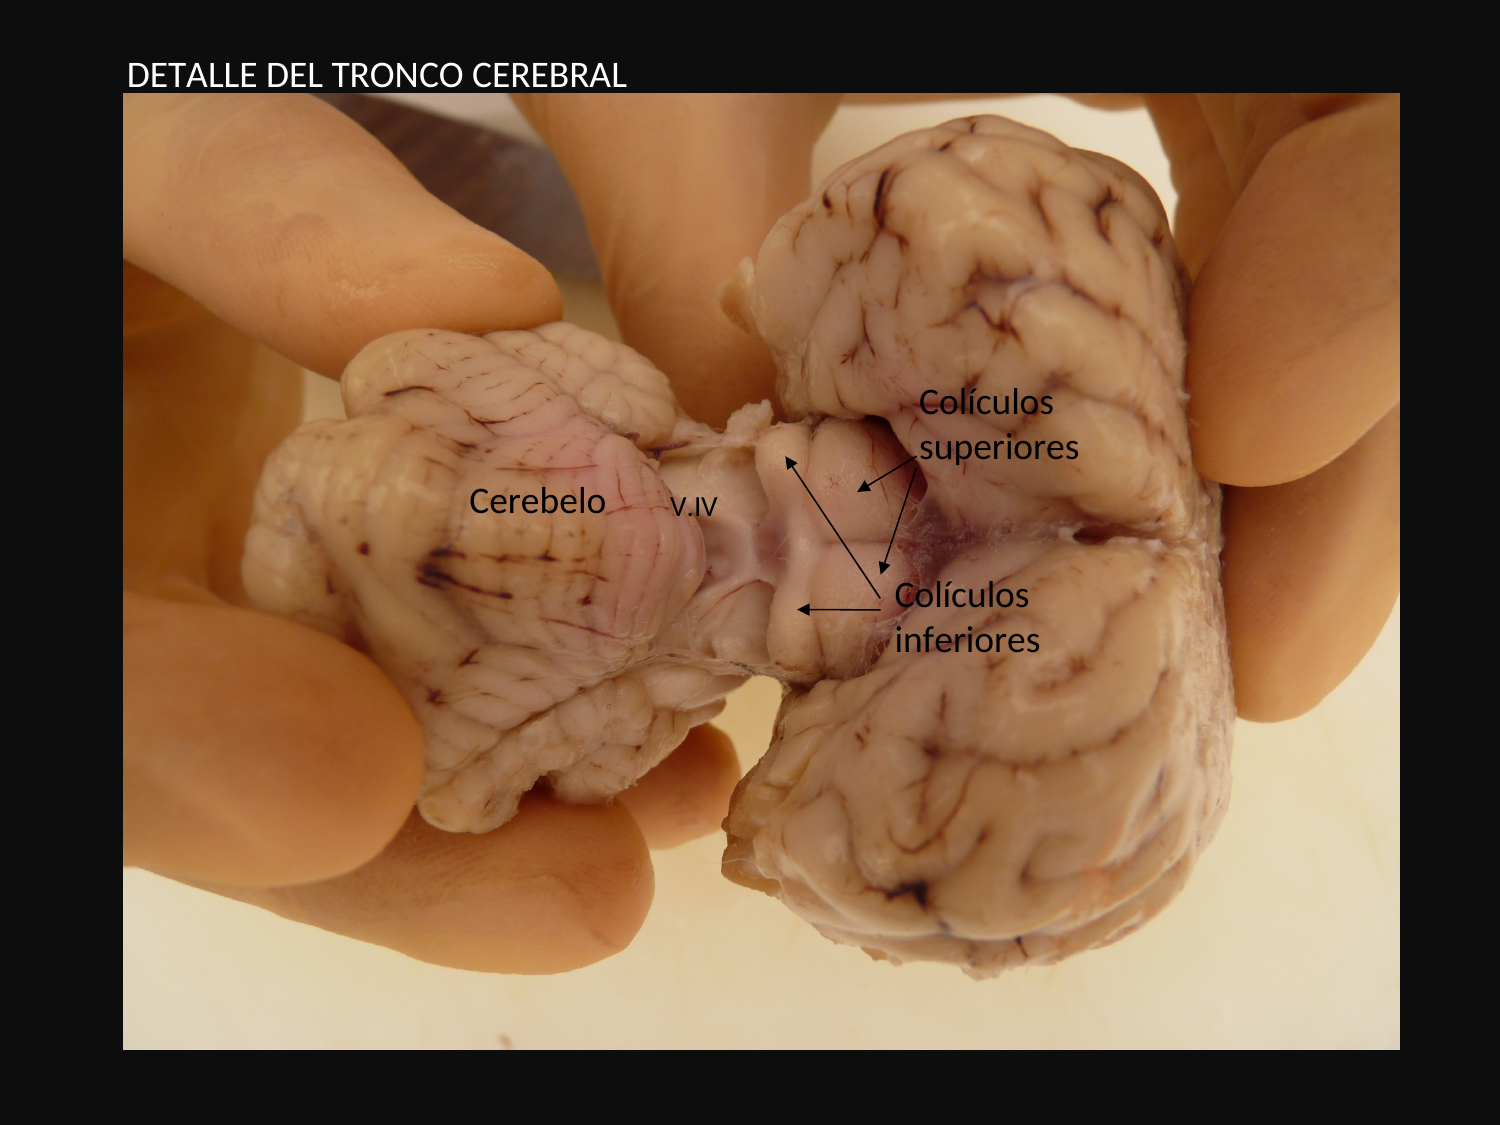

DETALLE DEL TRONCO CEREBRAL
Colículos superiores
Cerebelo
V.IV
Colículos inferiores